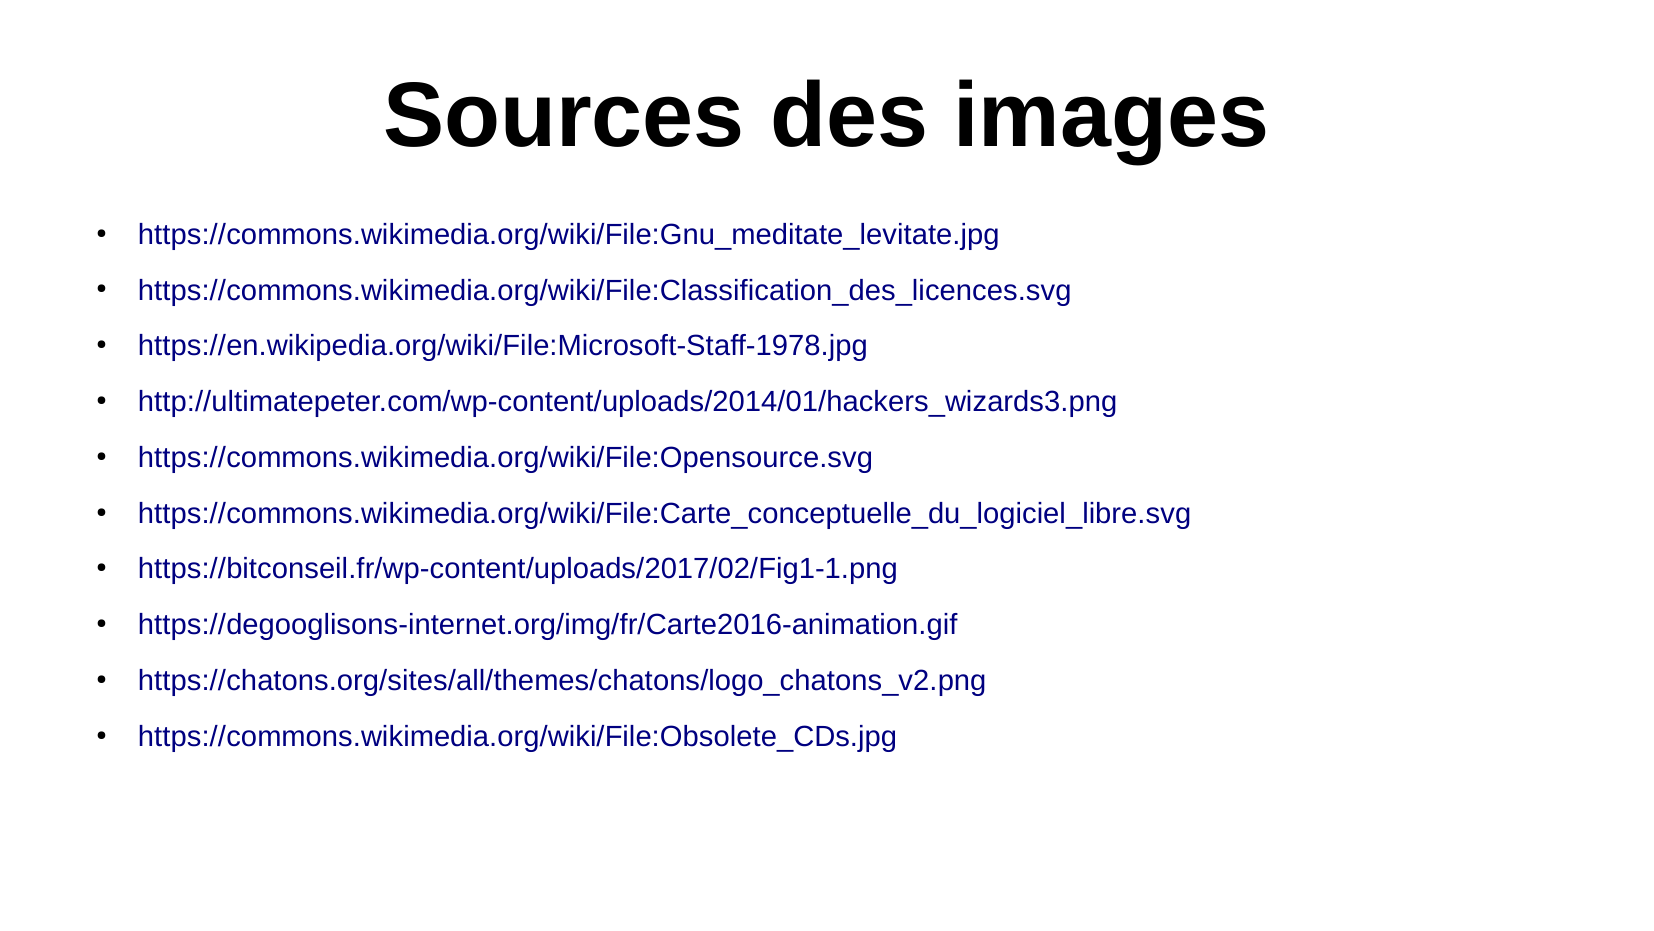

# Sources des images
https://commons.wikimedia.org/wiki/File:Gnu_meditate_levitate.jpg
https://commons.wikimedia.org/wiki/File:Classification_des_licences.svg
https://en.wikipedia.org/wiki/File:Microsoft-Staff-1978.jpg
http://ultimatepeter.com/wp-content/uploads/2014/01/hackers_wizards3.png
https://commons.wikimedia.org/wiki/File:Opensource.svg
https://commons.wikimedia.org/wiki/File:Carte_conceptuelle_du_logiciel_libre.svg
https://bitconseil.fr/wp-content/uploads/2017/02/Fig1-1.png
https://degooglisons-internet.org/img/fr/Carte2016-animation.gif
https://chatons.org/sites/all/themes/chatons/logo_chatons_v2.png
https://commons.wikimedia.org/wiki/File:Obsolete_CDs.jpg